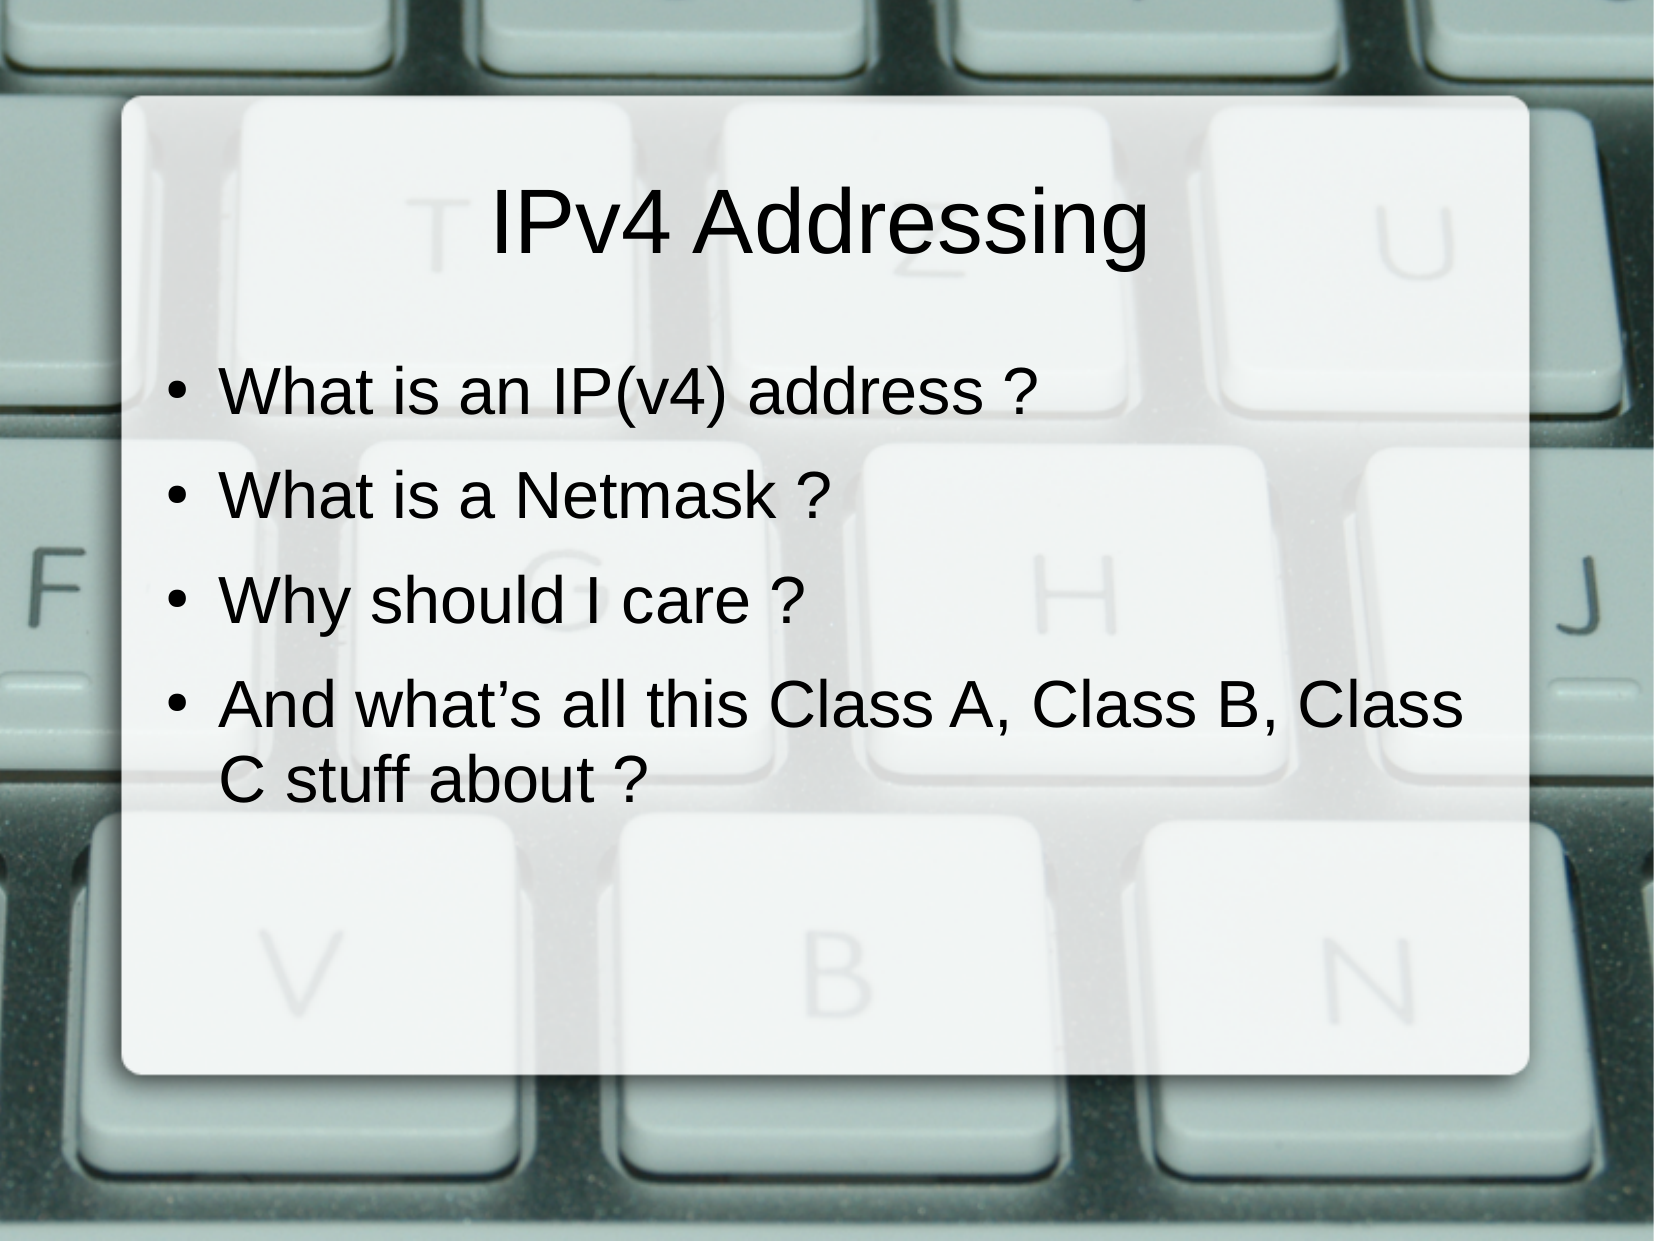

# IPv4 Addressing
What is an IP(v4) address ?
What is a Netmask ?
Why should I care ?
And what’s all this Class A, Class B, Class C stuff about ?